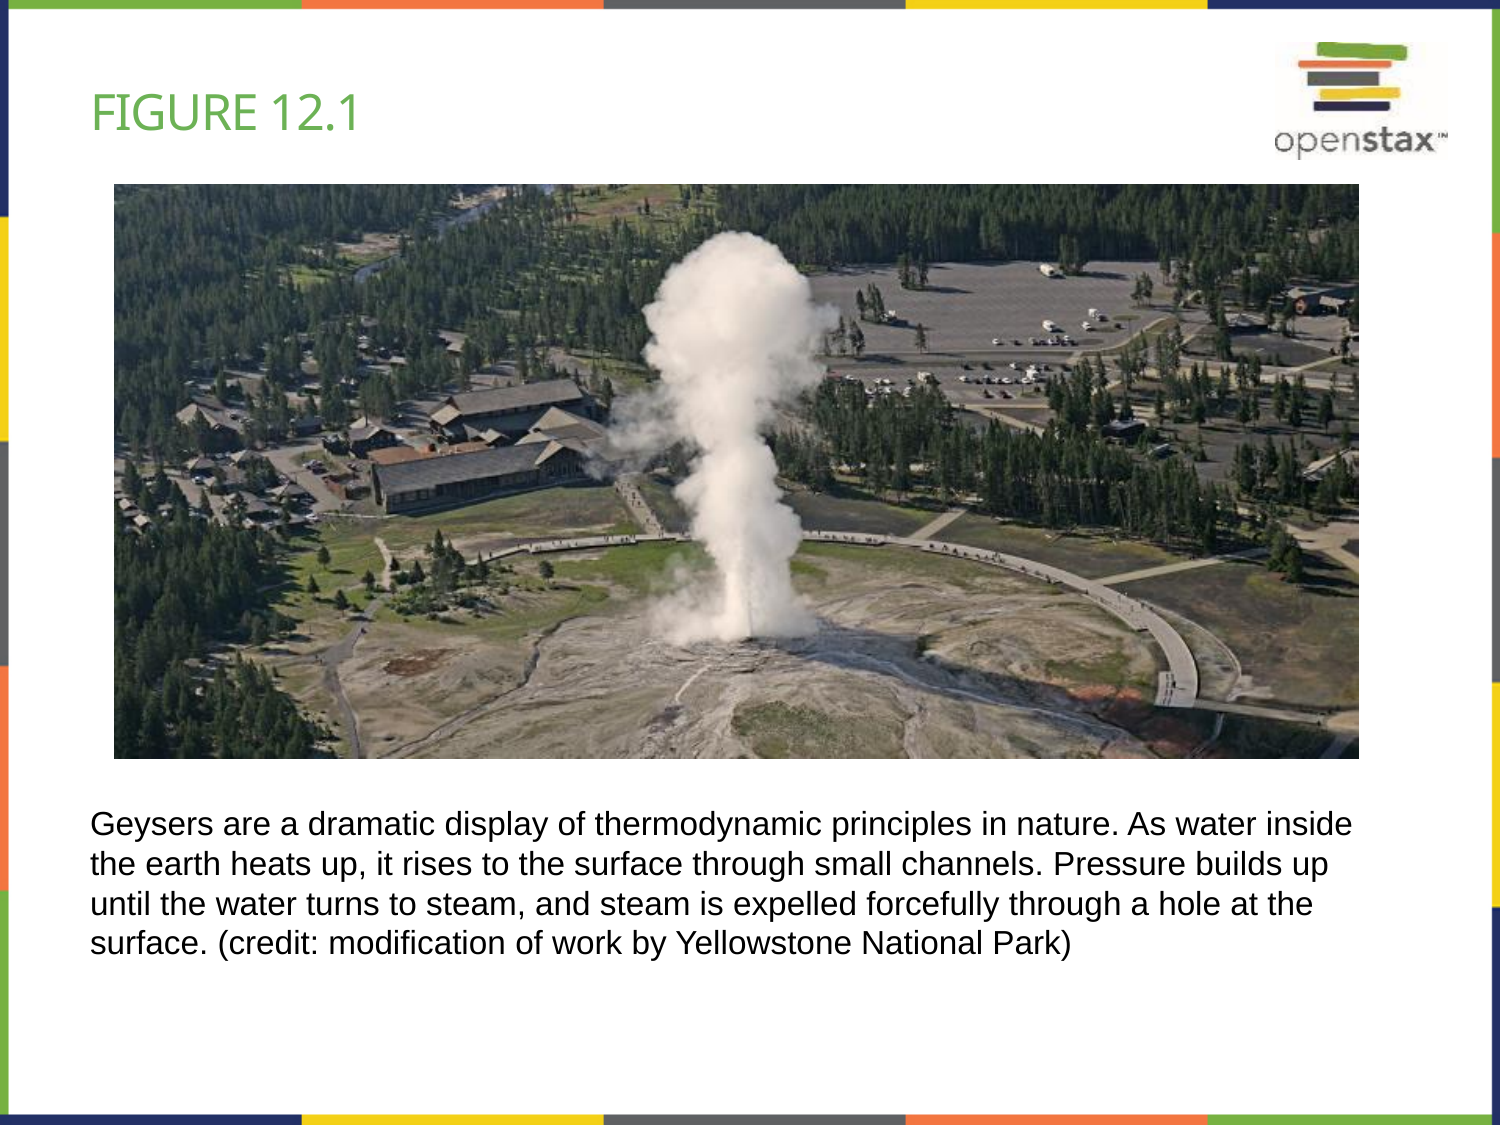

# Figure 12.1
Geysers are a dramatic display of thermodynamic principles in nature. As water inside the earth heats up, it rises to the surface through small channels. Pressure builds up until the water turns to steam, and steam is expelled forcefully through a hole at the surface. (credit: modification of work by Yellowstone National Park)